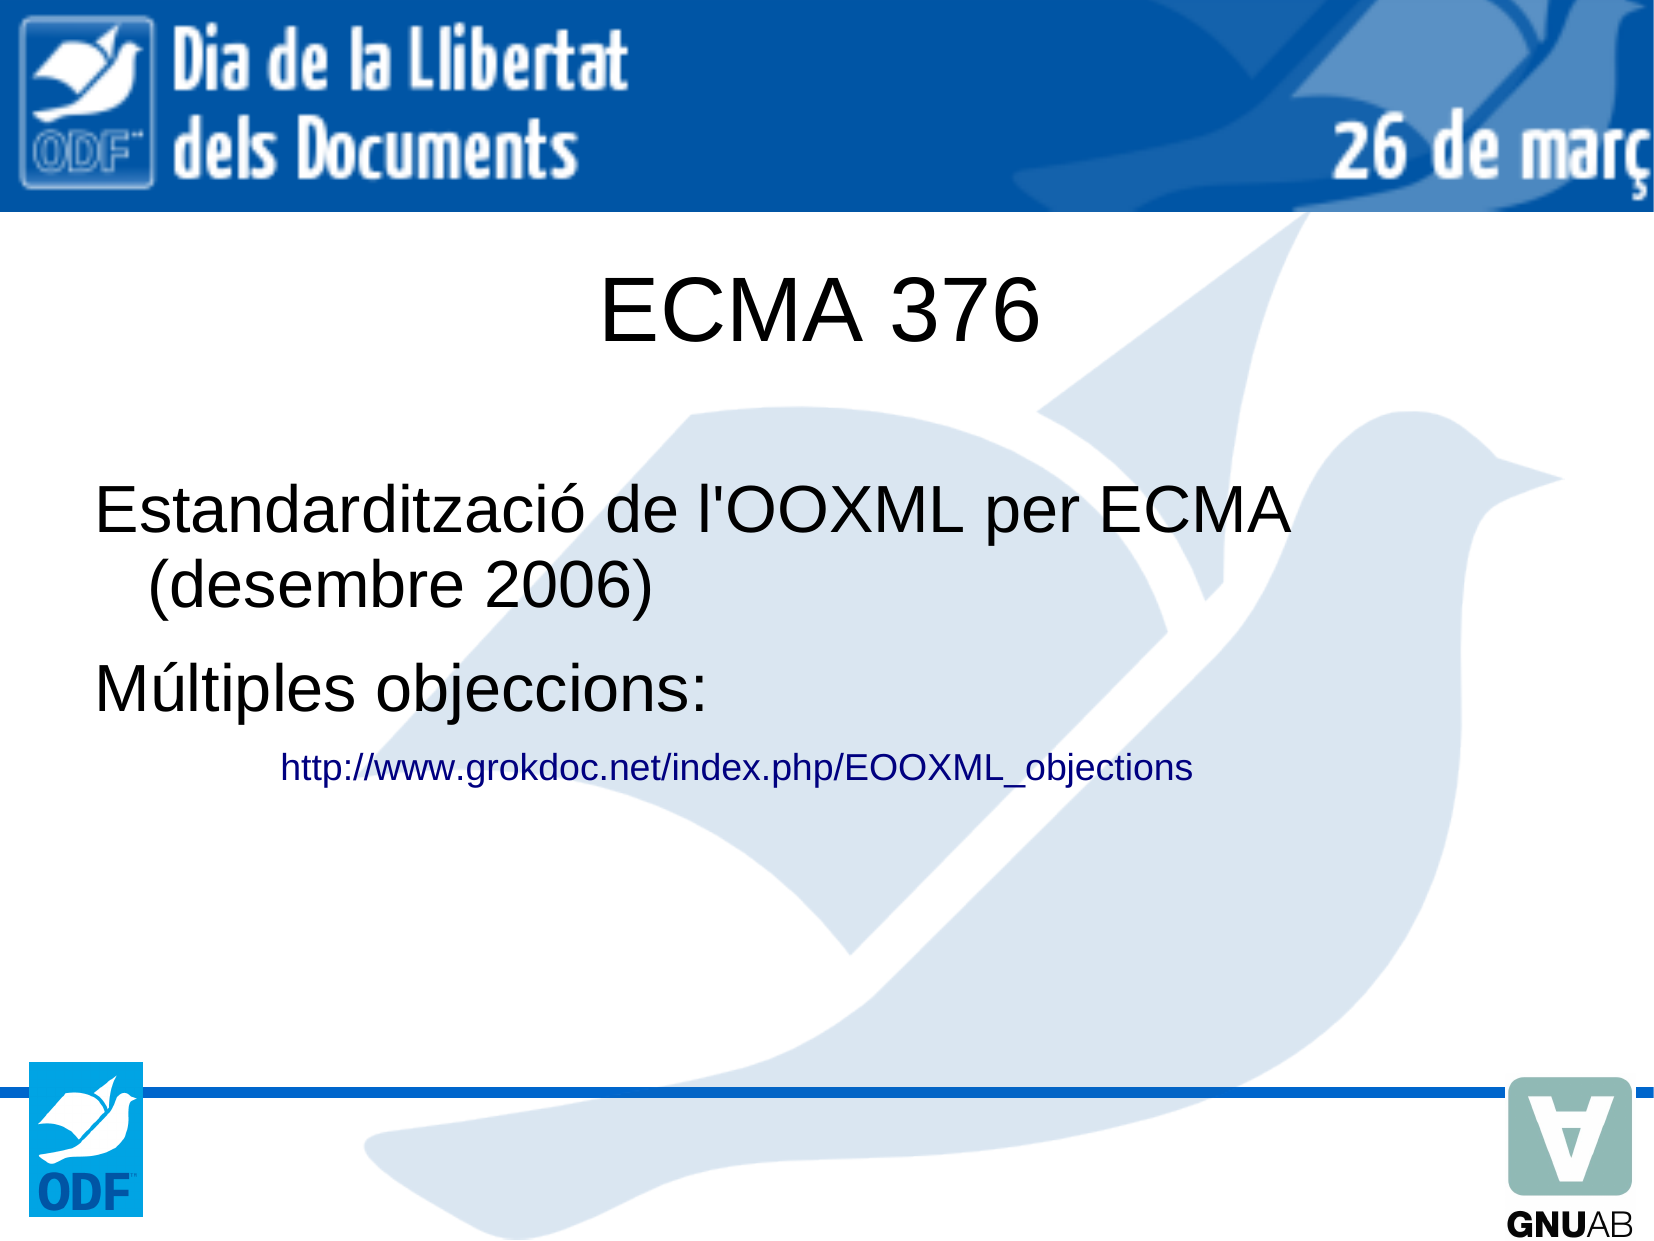

# ECMA 376
Estandardització de l'OOXML per ECMA (desembre 2006)
Múltiples objeccions:
http://www.grokdoc.net/index.php/EOOXML_objections